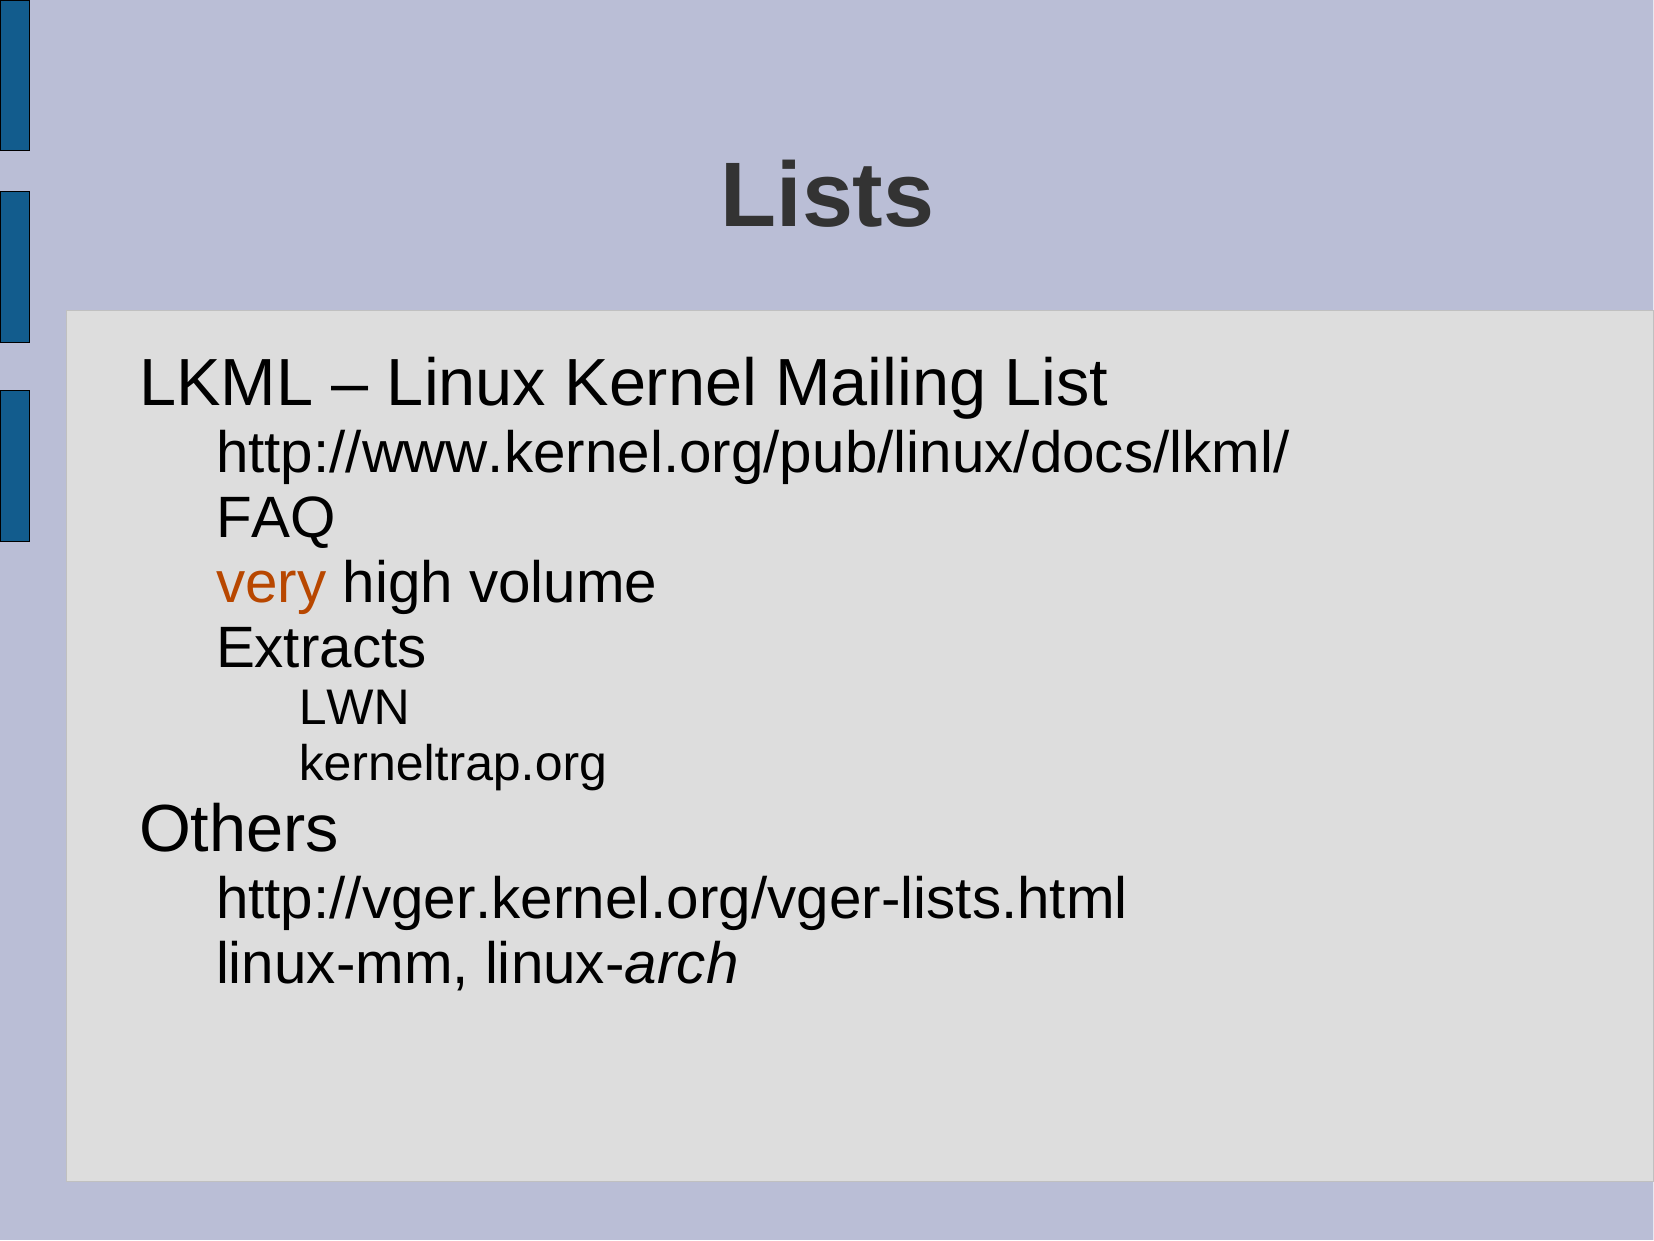

# Lists
LKML – Linux Kernel Mailing List
http://www.kernel.org/pub/linux/docs/lkml/
FAQ
very high volume
Extracts
LWN
kerneltrap.org
Others
http://vger.kernel.org/vger-lists.html
linux-mm, linux-arch